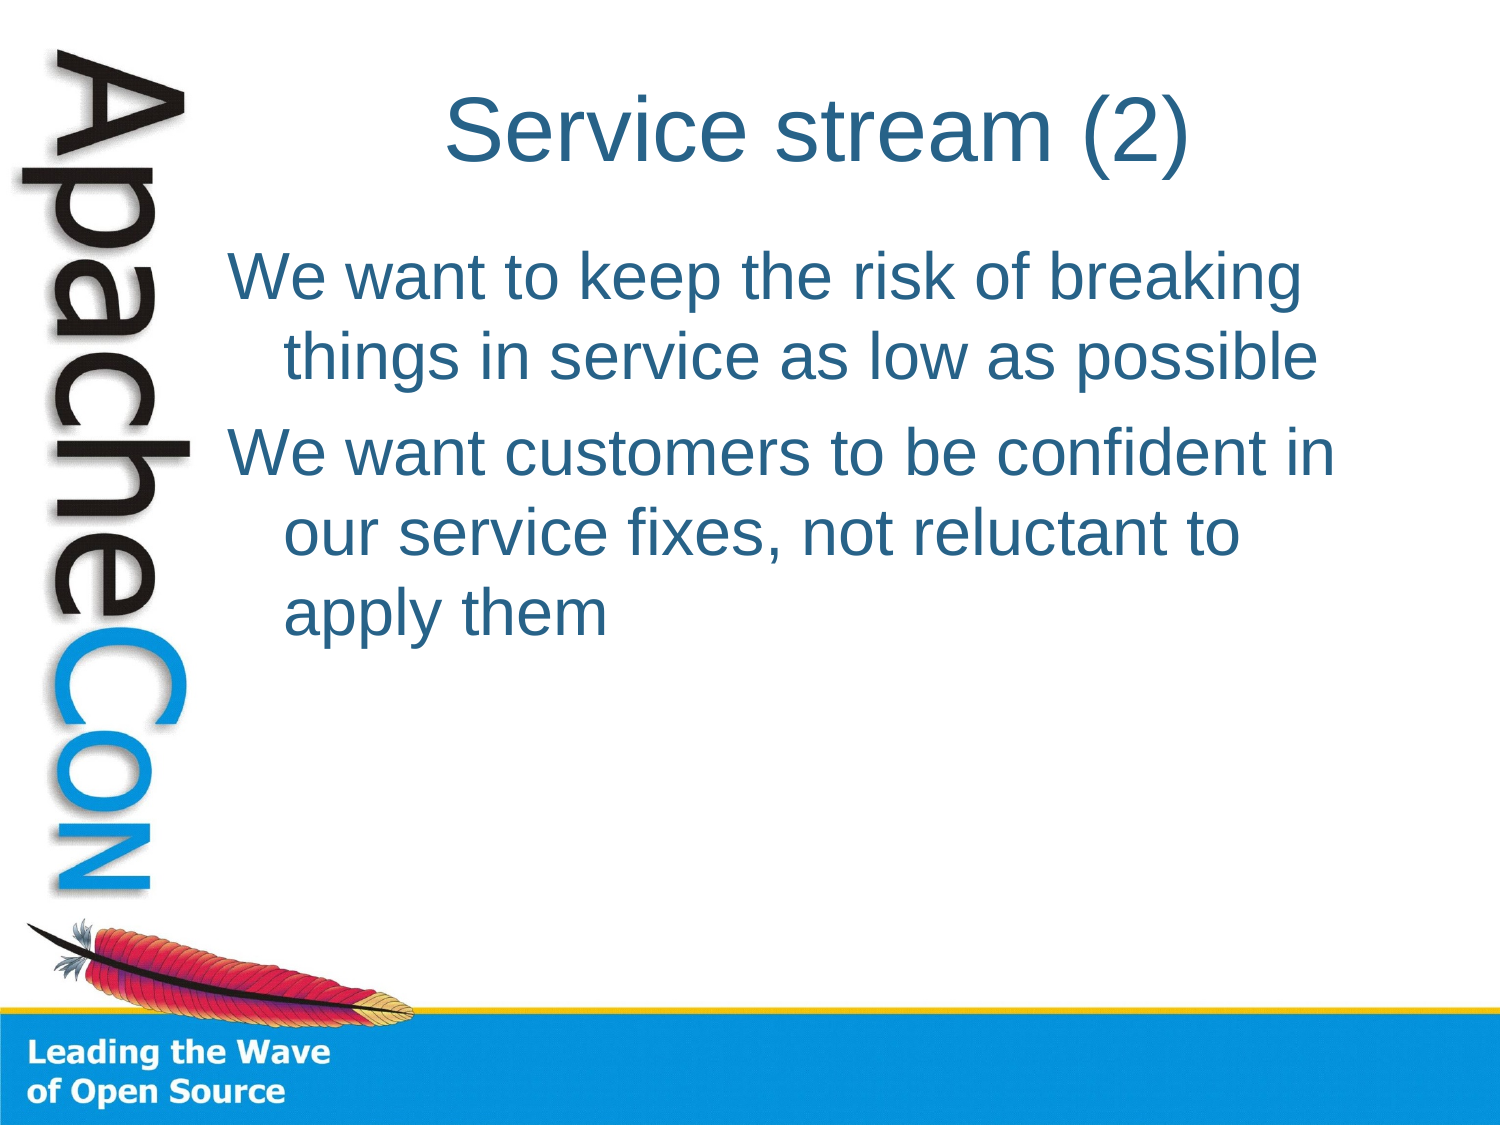

# Service stream (2)
We want to keep the risk of breaking things in service as low as possible
We want customers to be confident in our service fixes, not reluctant to apply them